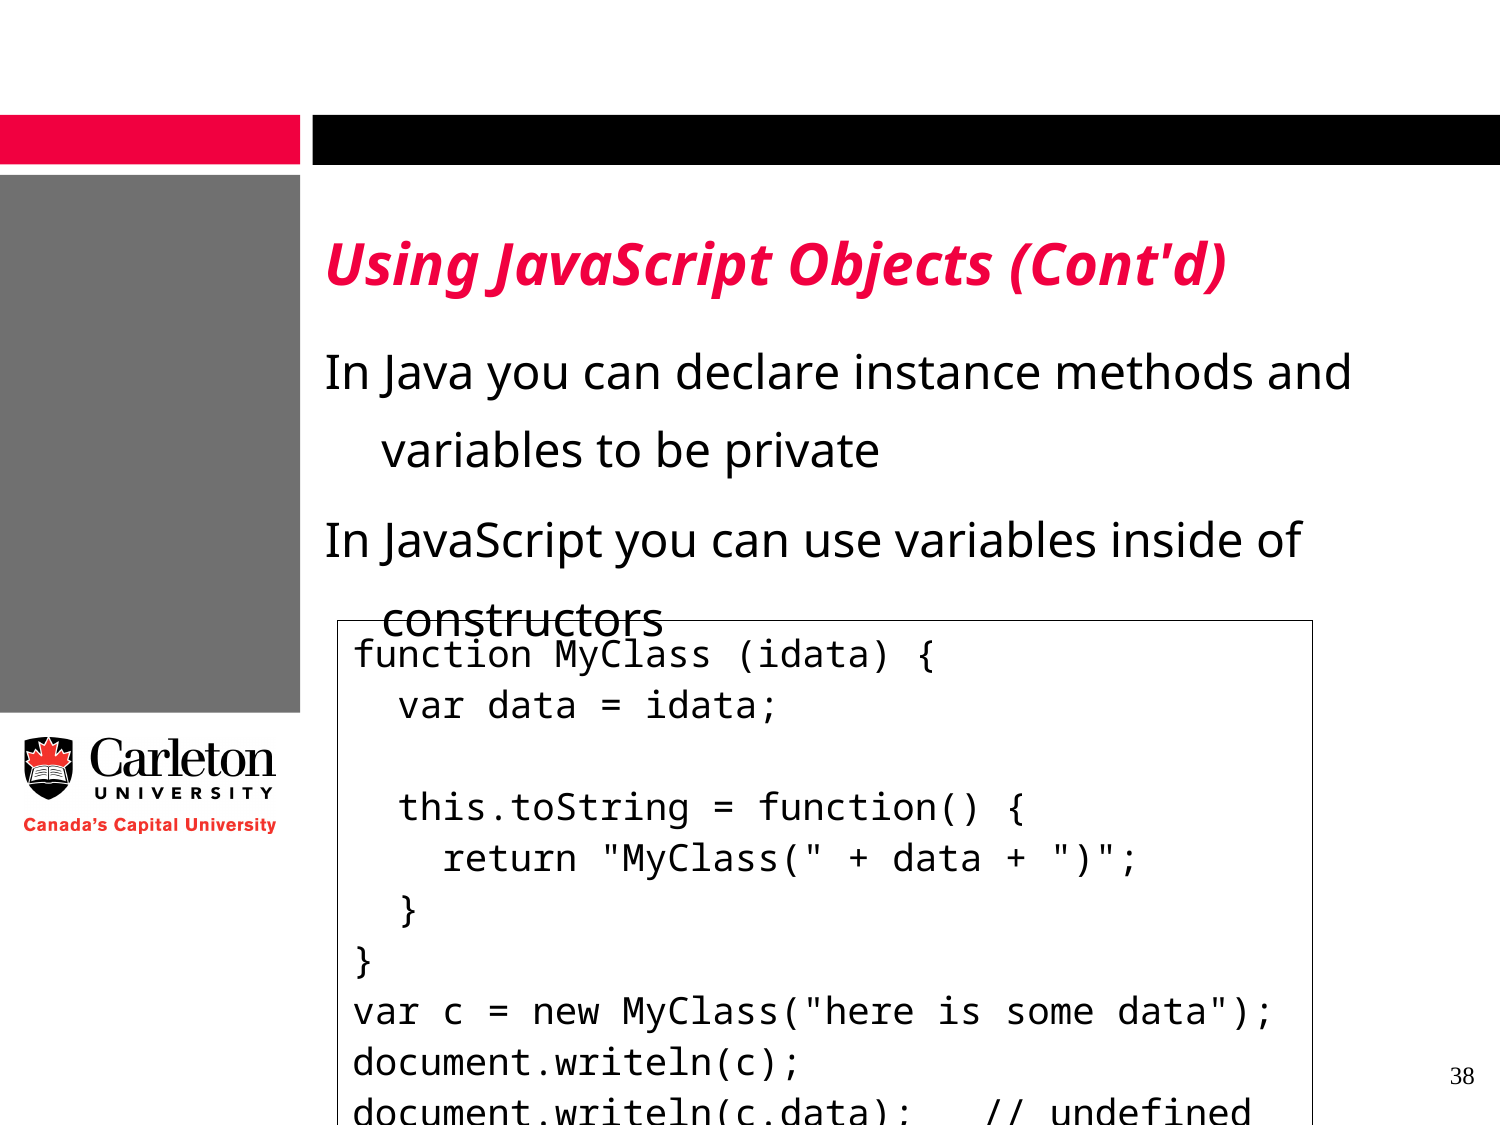

# Using JavaScript Objects (Cont'd)
In Java you can declare instance methods and variables to be private
In JavaScript you can use variables inside of constructors
function MyClass (idata) {
 var data = idata;
 this.toString = function() {
 return "MyClass(" + data + ")";
 }
}
var c = new MyClass("here is some data");
document.writeln(c);
document.writeln(c.data); // undefined
38